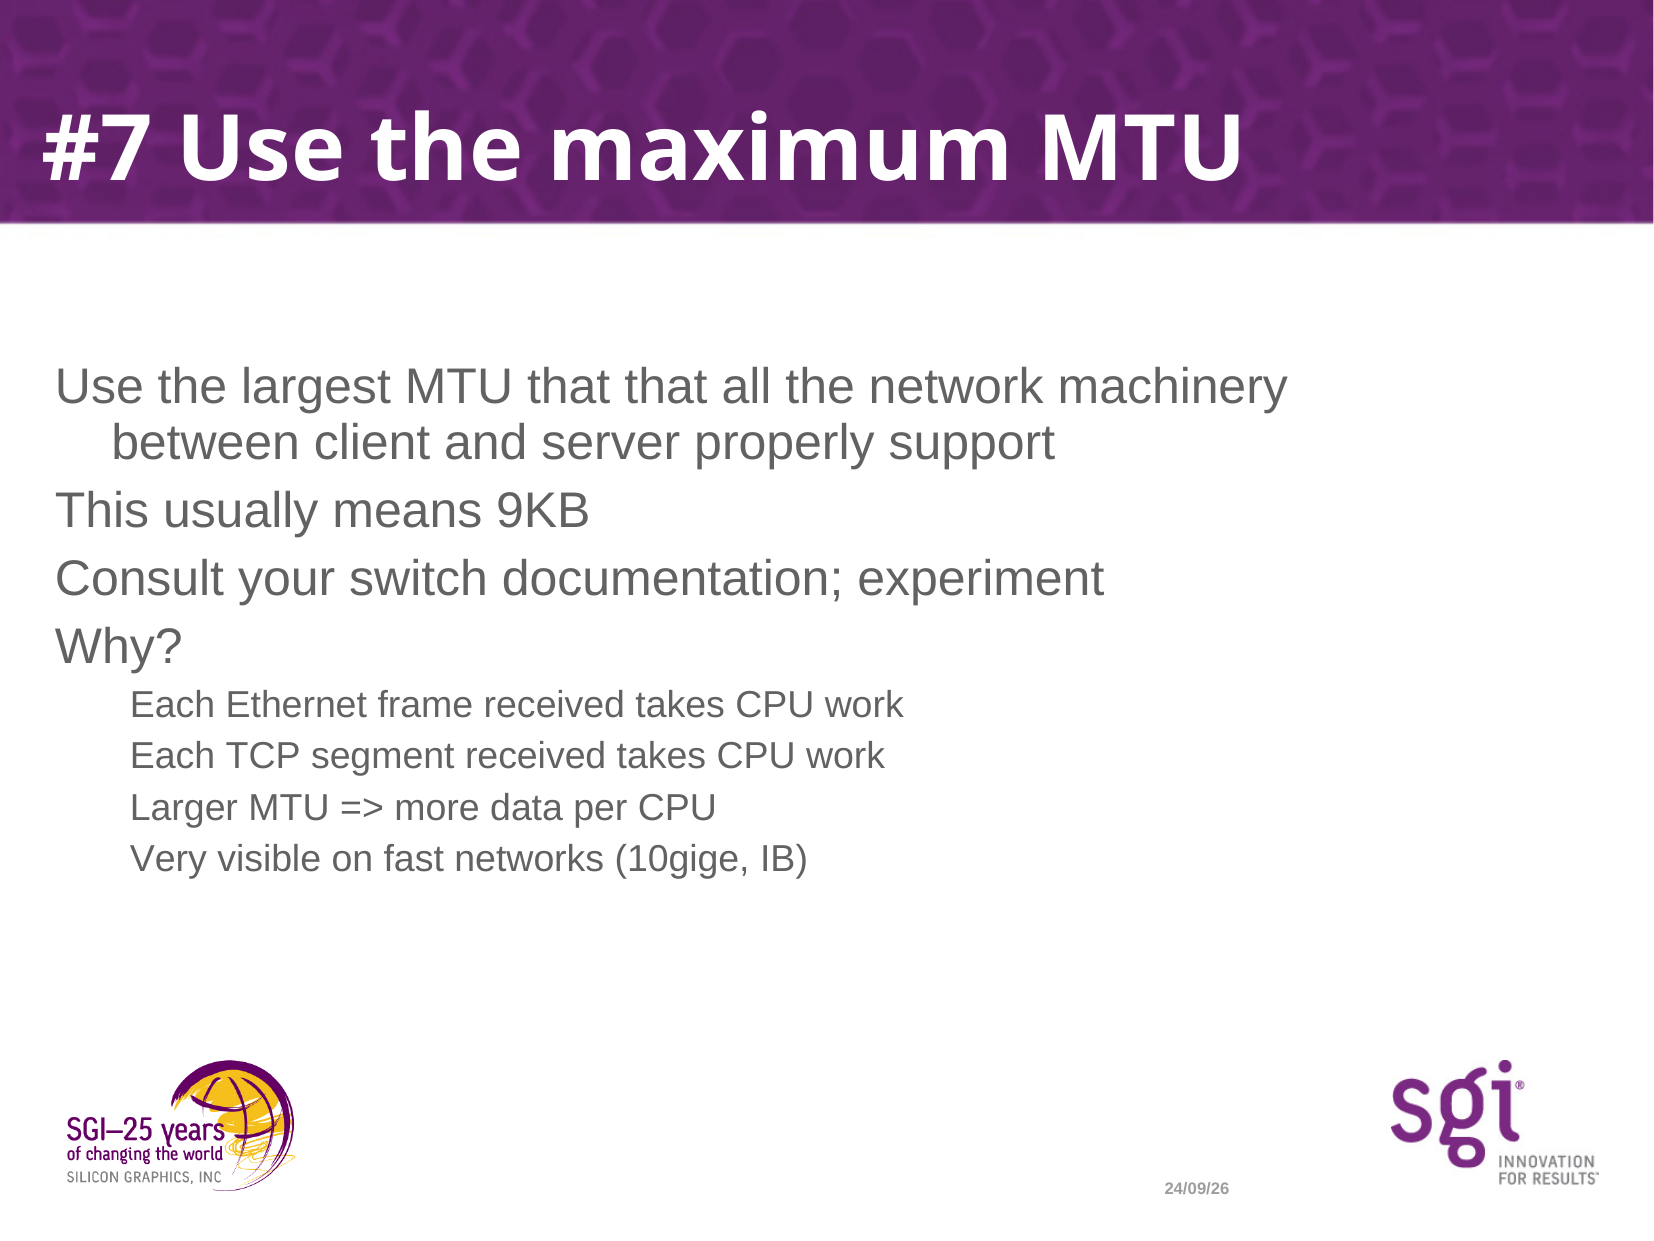

# #7 Use the maximum MTU
Use the largest MTU that that all the network machinery between client and server properly support
This usually means 9KB
Consult your switch documentation; experiment
Why?
Each Ethernet frame received takes CPU work
Each TCP segment received takes CPU work
Larger MTU => more data per CPU
Very visible on fast networks (10gige, IB)